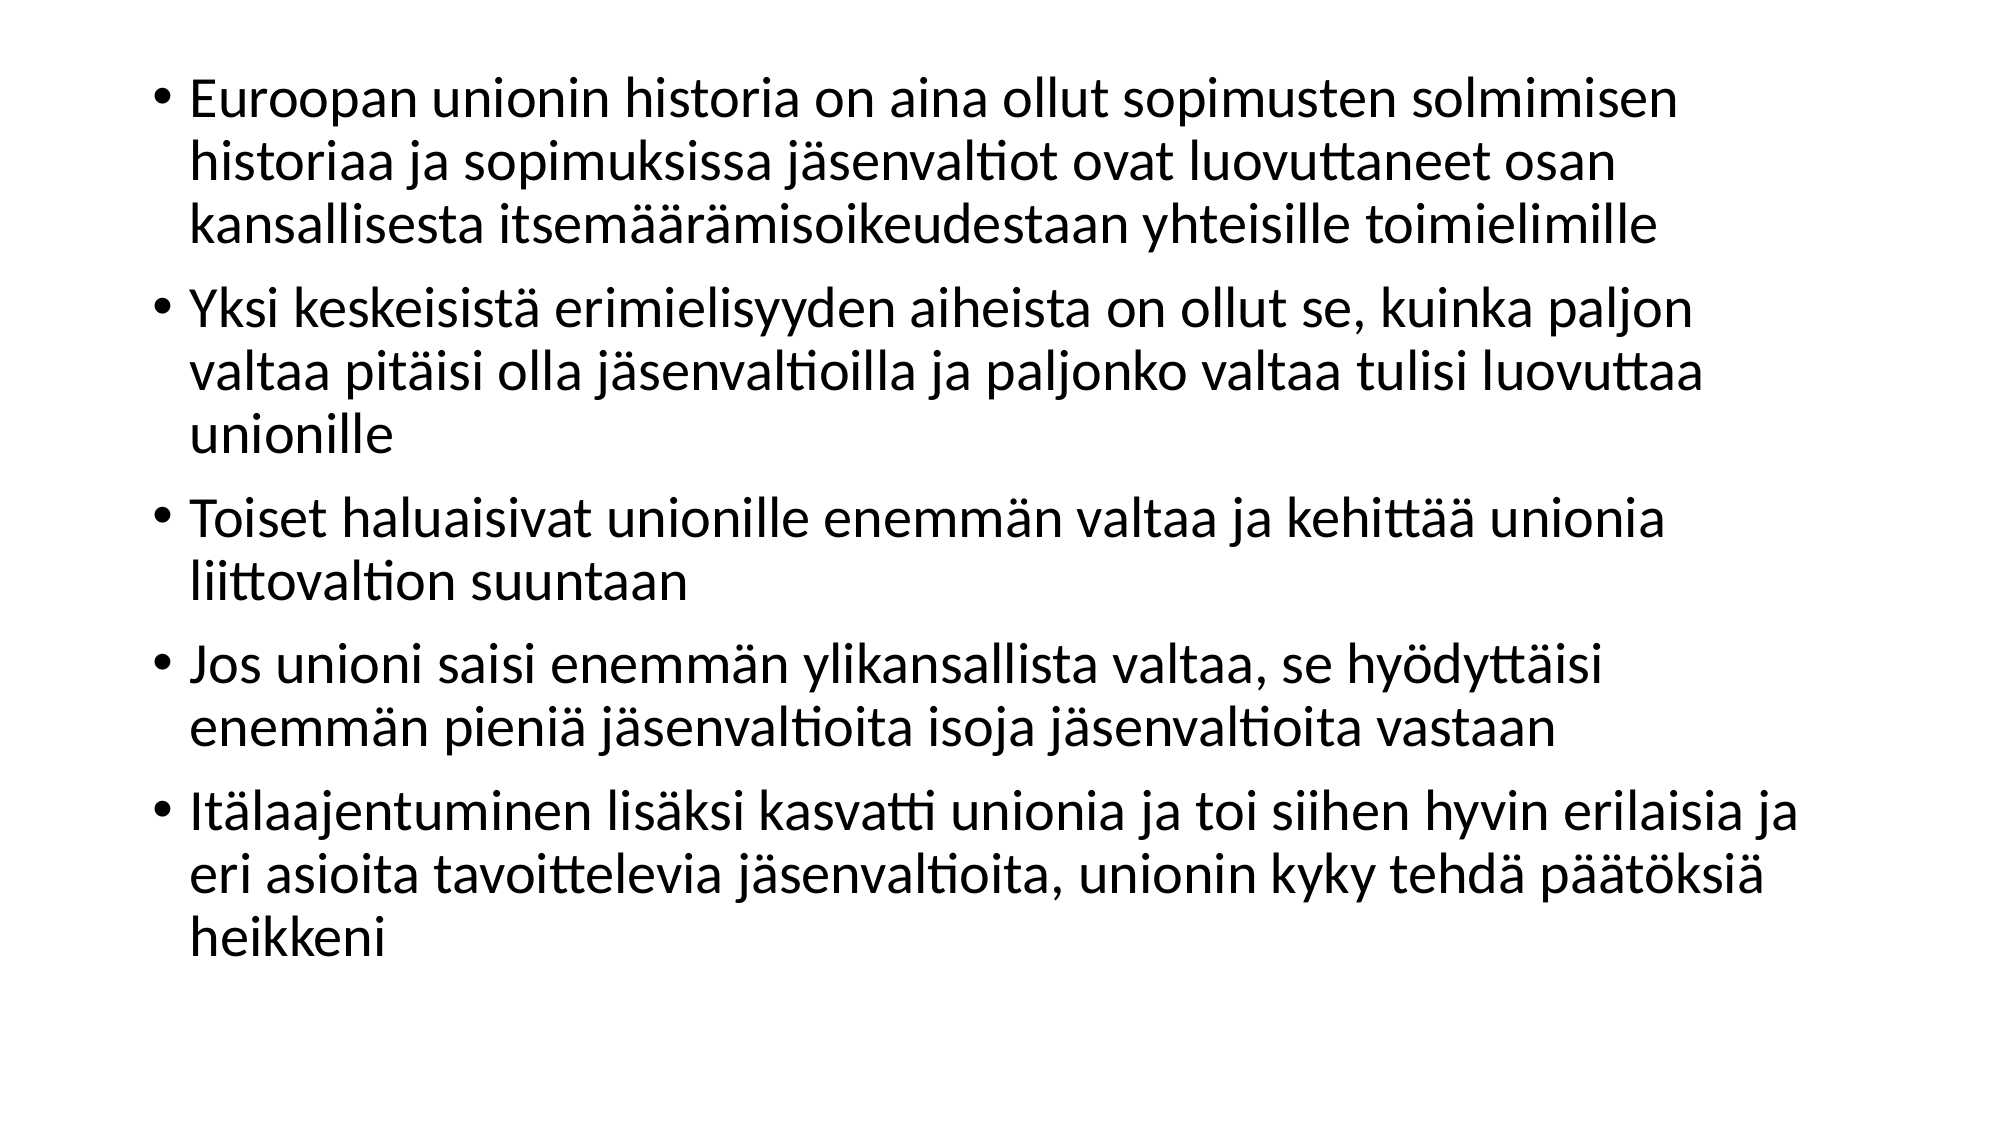

#
Euroopan unionin historia on aina ollut sopimusten solmimisen historiaa ja sopimuksissa jäsenvaltiot ovat luovuttaneet osan kansallisesta itsemäärämisoikeudestaan yhteisille toimielimille
Yksi keskeisistä erimielisyyden aiheista on ollut se, kuinka paljon valtaa pitäisi olla jäsenvaltioilla ja paljonko valtaa tulisi luovuttaa unionille
Toiset haluaisivat unionille enemmän valtaa ja kehittää unionia liittovaltion suuntaan
Jos unioni saisi enemmän ylikansallista valtaa, se hyödyttäisi enemmän pieniä jäsenvaltioita isoja jäsenvaltioita vastaan
Itälaajentuminen lisäksi kasvatti unionia ja toi siihen hyvin erilaisia ja eri asioita tavoittelevia jäsenvaltioita, unionin kyky tehdä päätöksiä heikkeni